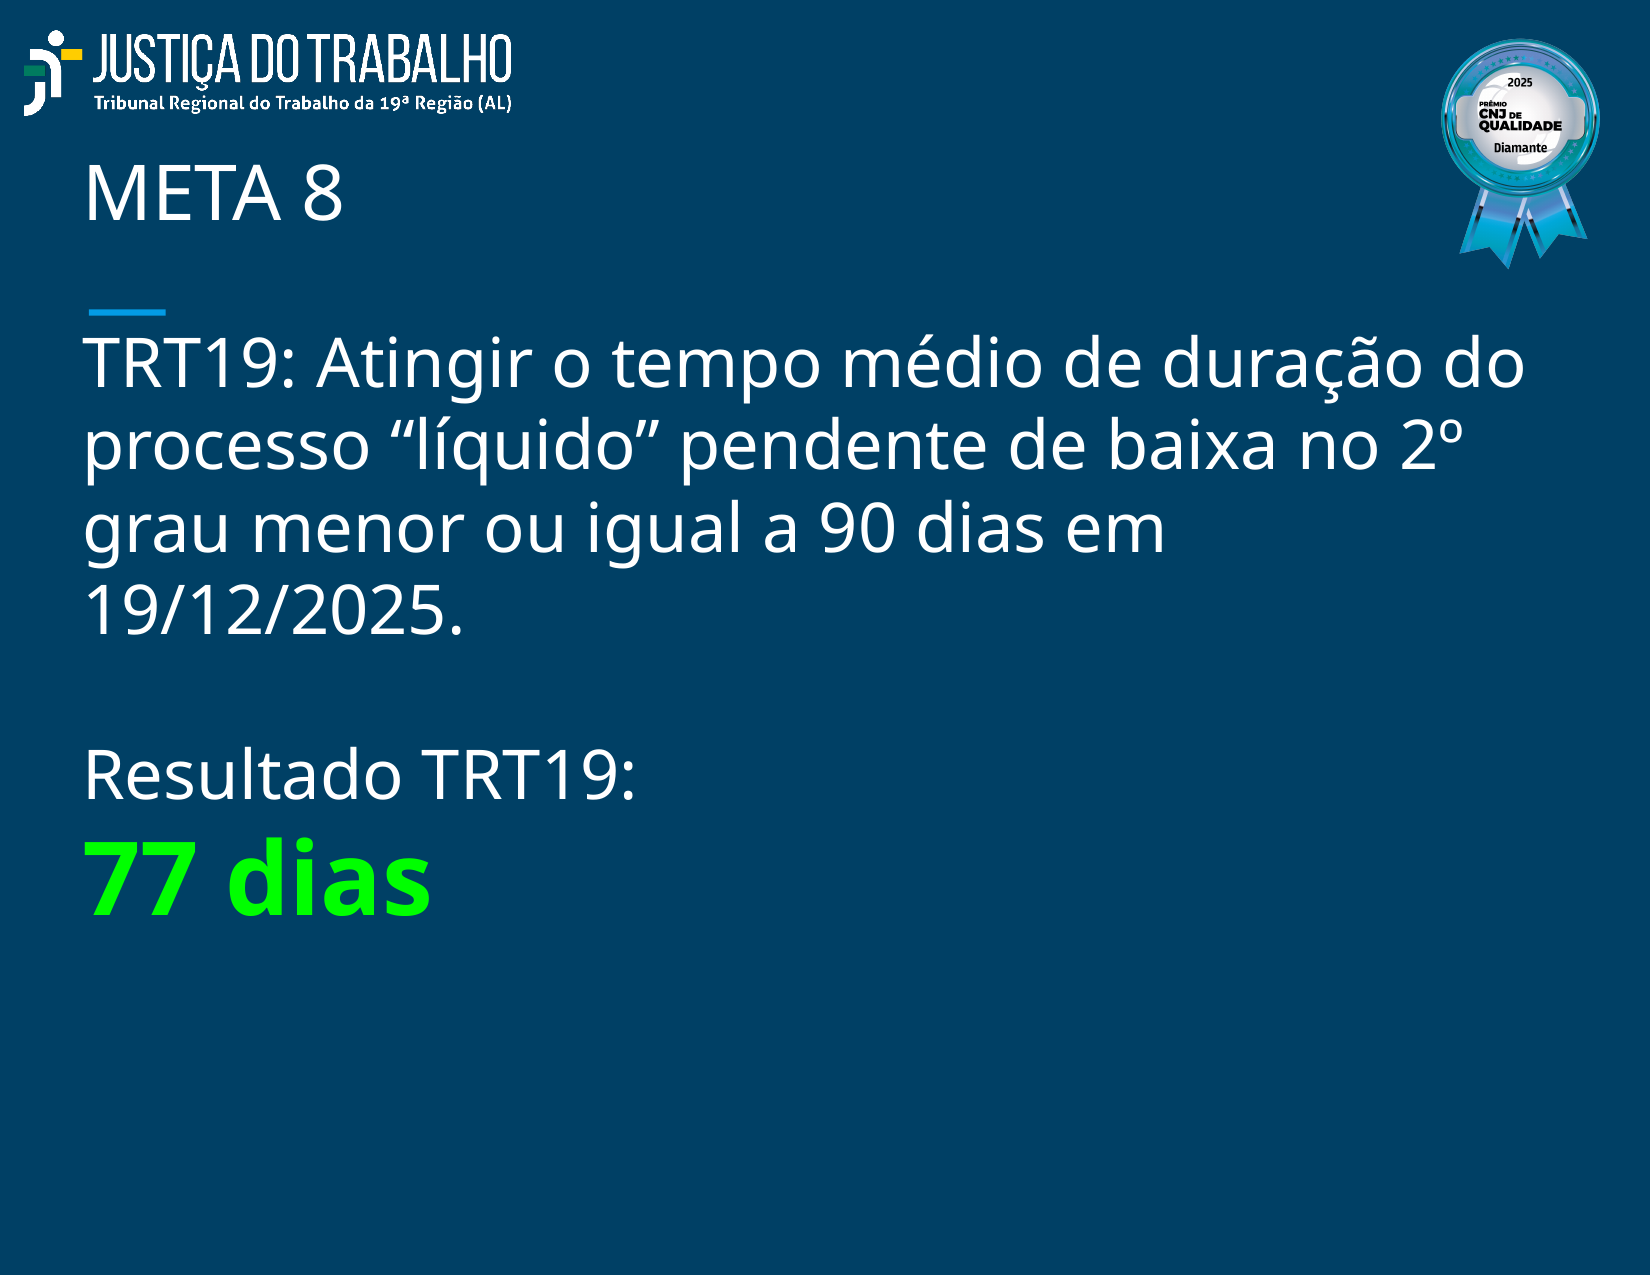

# META 8 TRT19: Atingir o tempo médio de duração do processo “líquido” pendente de baixa no 2º grau menor ou igual a 90 dias em 19/12/2025. Resultado TRT19: 77 dias